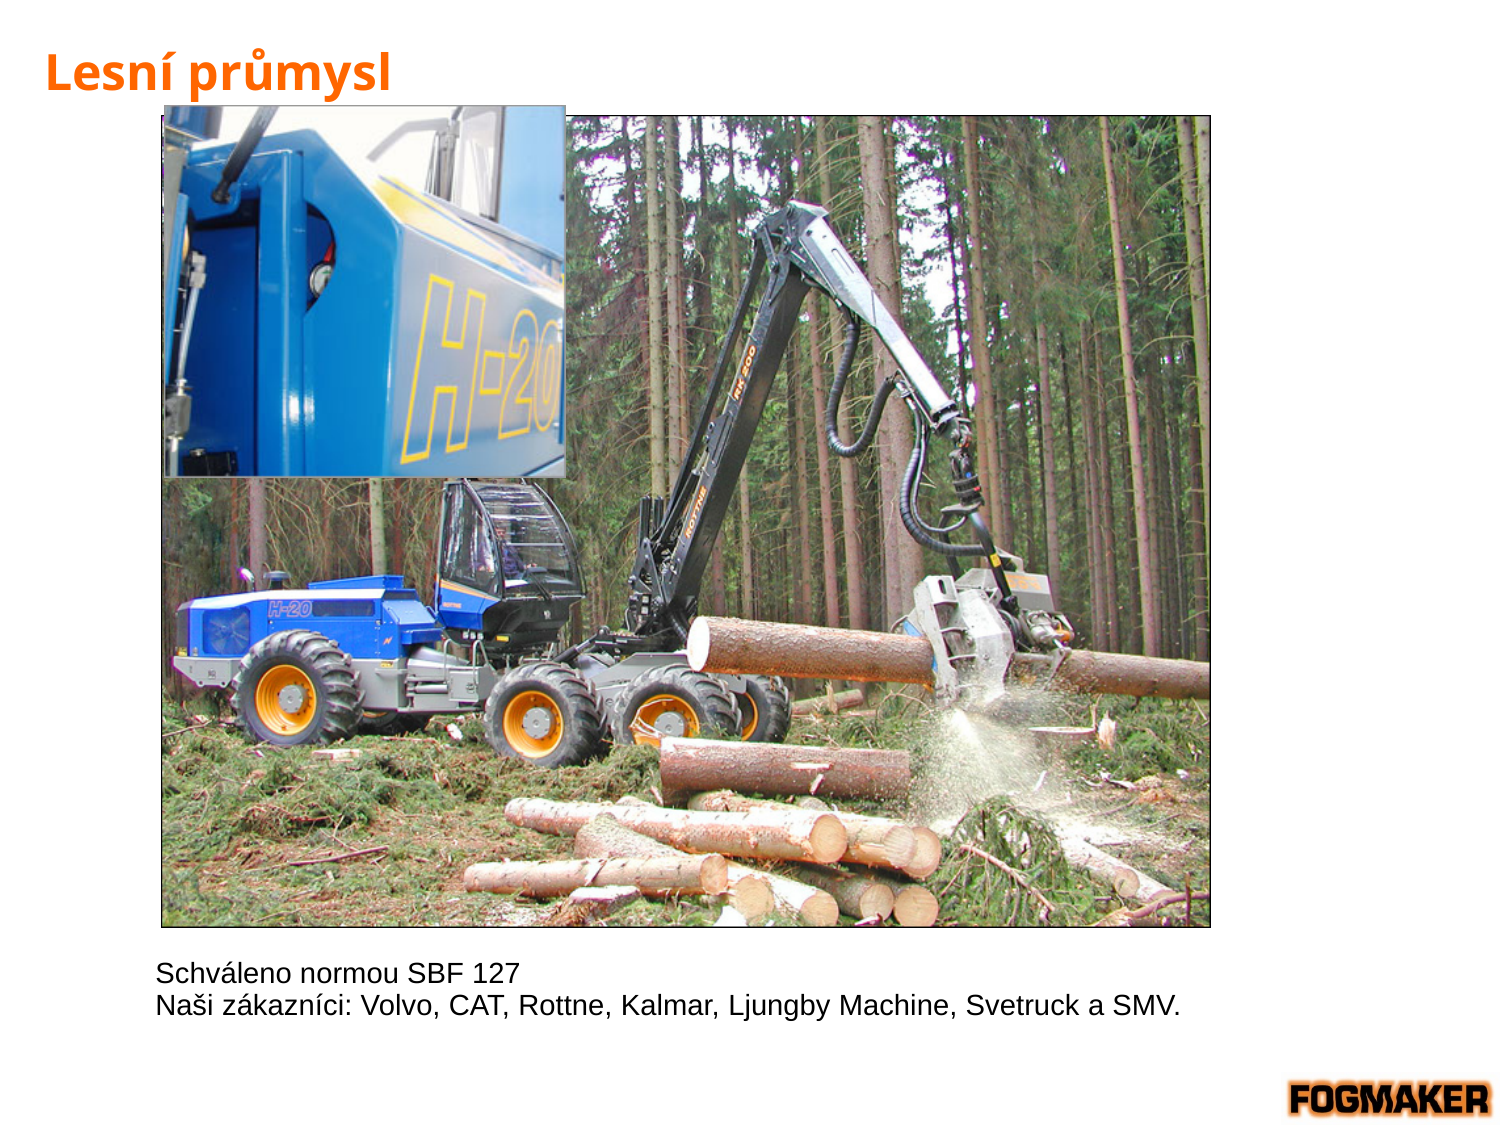

Lesní průmysl
Schváleno normou SBF 127
Naši zákazníci: Volvo, CAT, Rottne, Kalmar, Ljungby Machine, Svetruck a SMV.